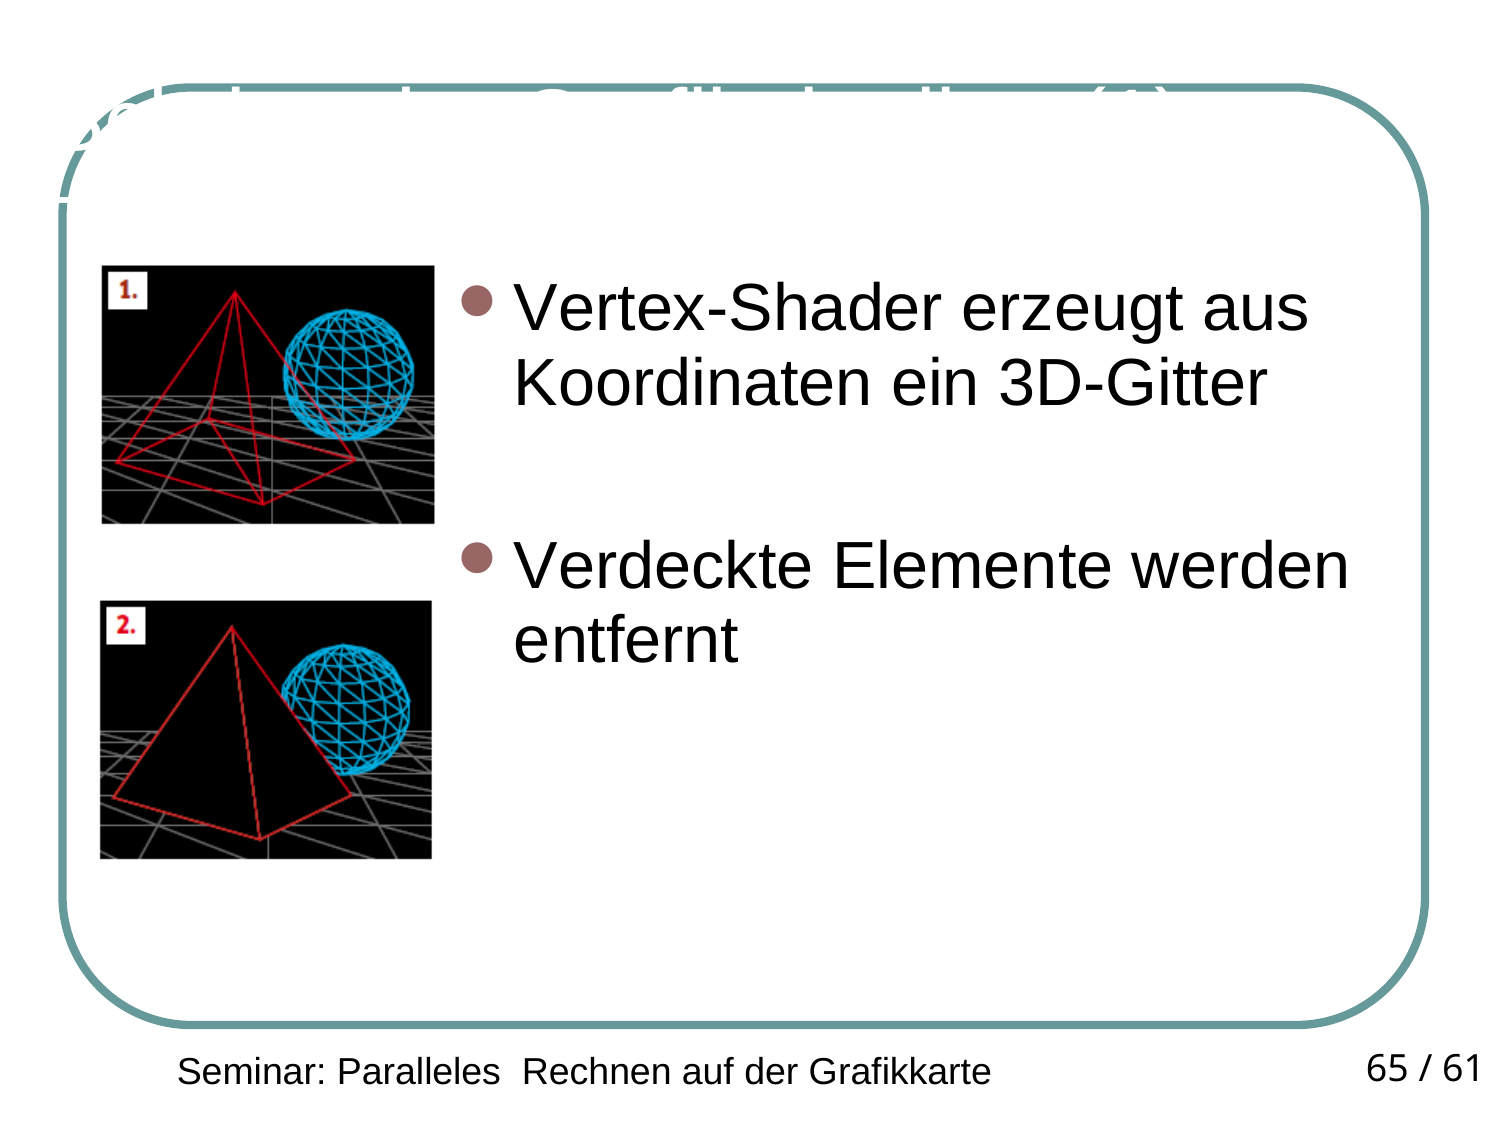

# Schritte der Grafikpipeline (1)
Vertex-Shader erzeugt aus Koordinaten ein 3D-Gitter
Verdeckte Elemente werden entfernt
Seminar: Paralleles Rechnen auf der Grafikkarte
65